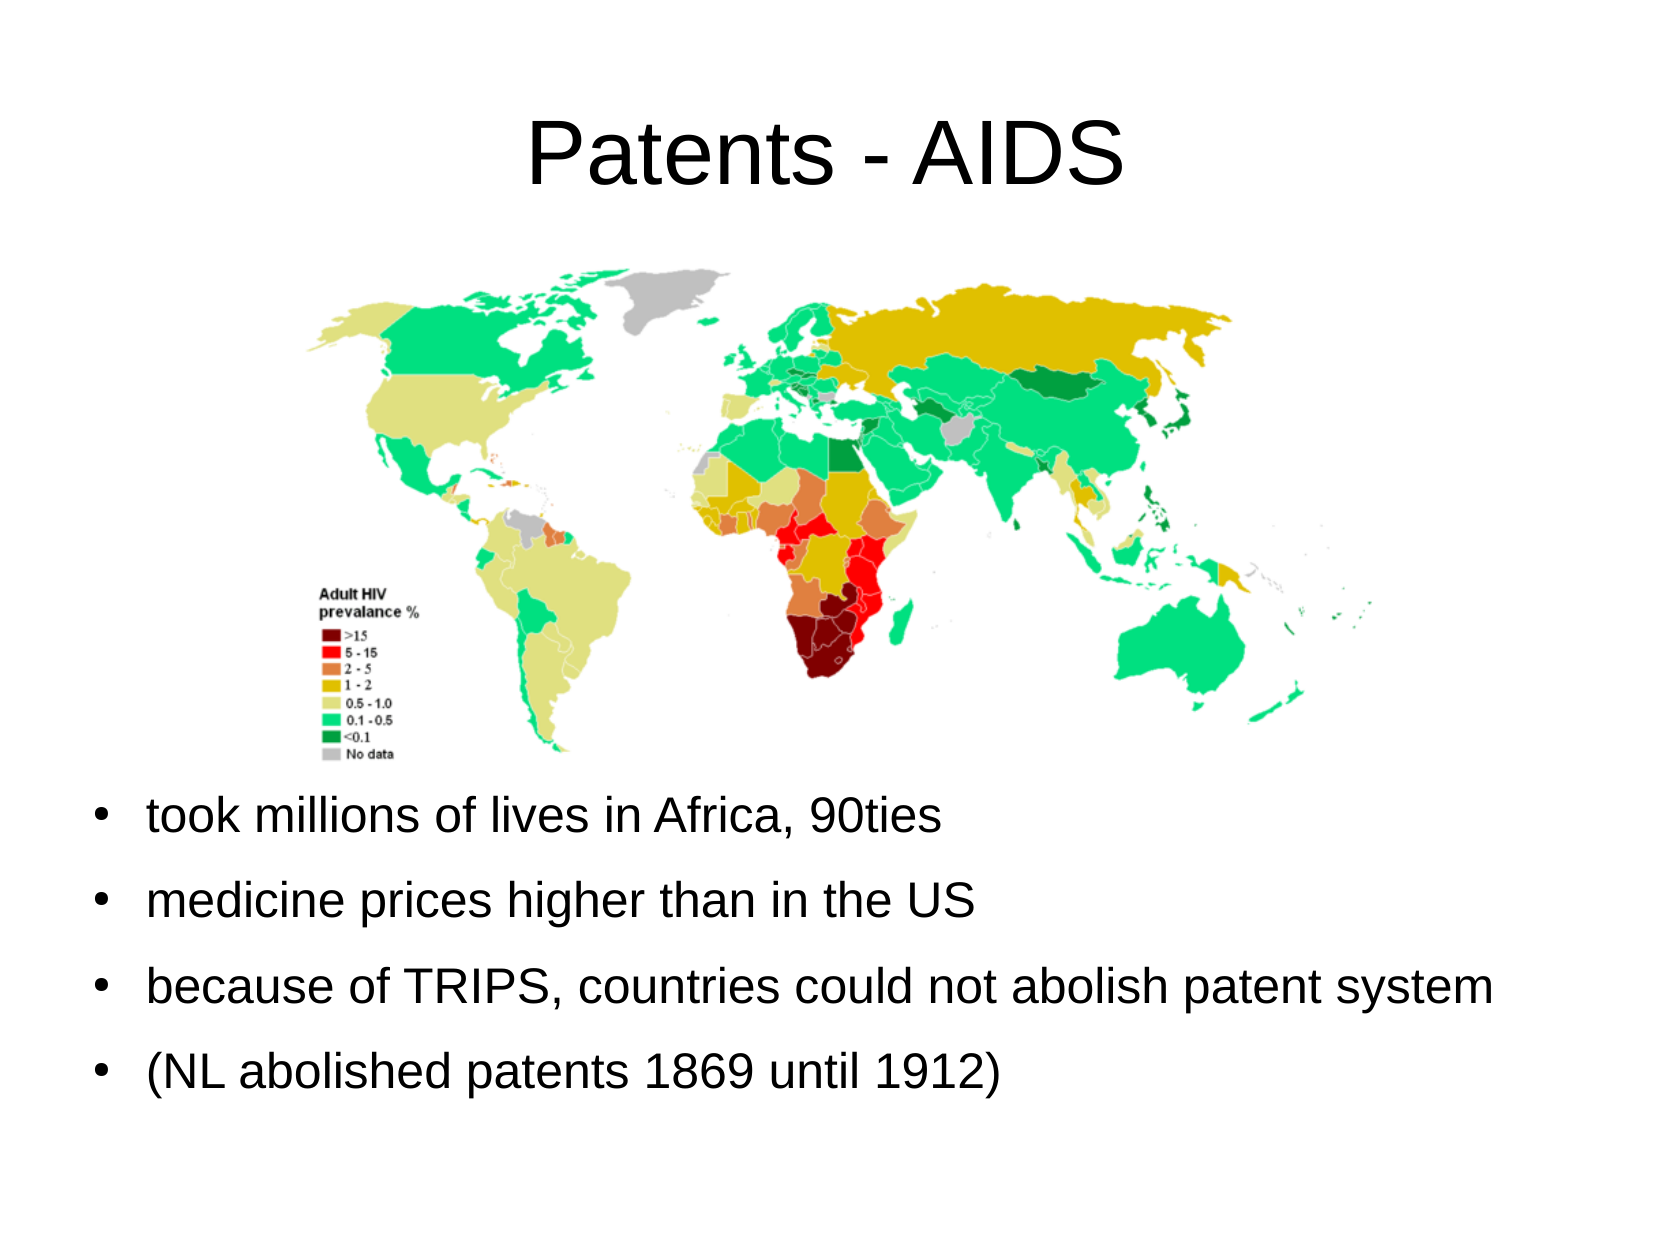

# Patents - AIDS
took millions of lives in Africa, 90ties
medicine prices higher than in the US
because of TRIPS, countries could not abolish patent system
(NL abolished patents 1869 until 1912)